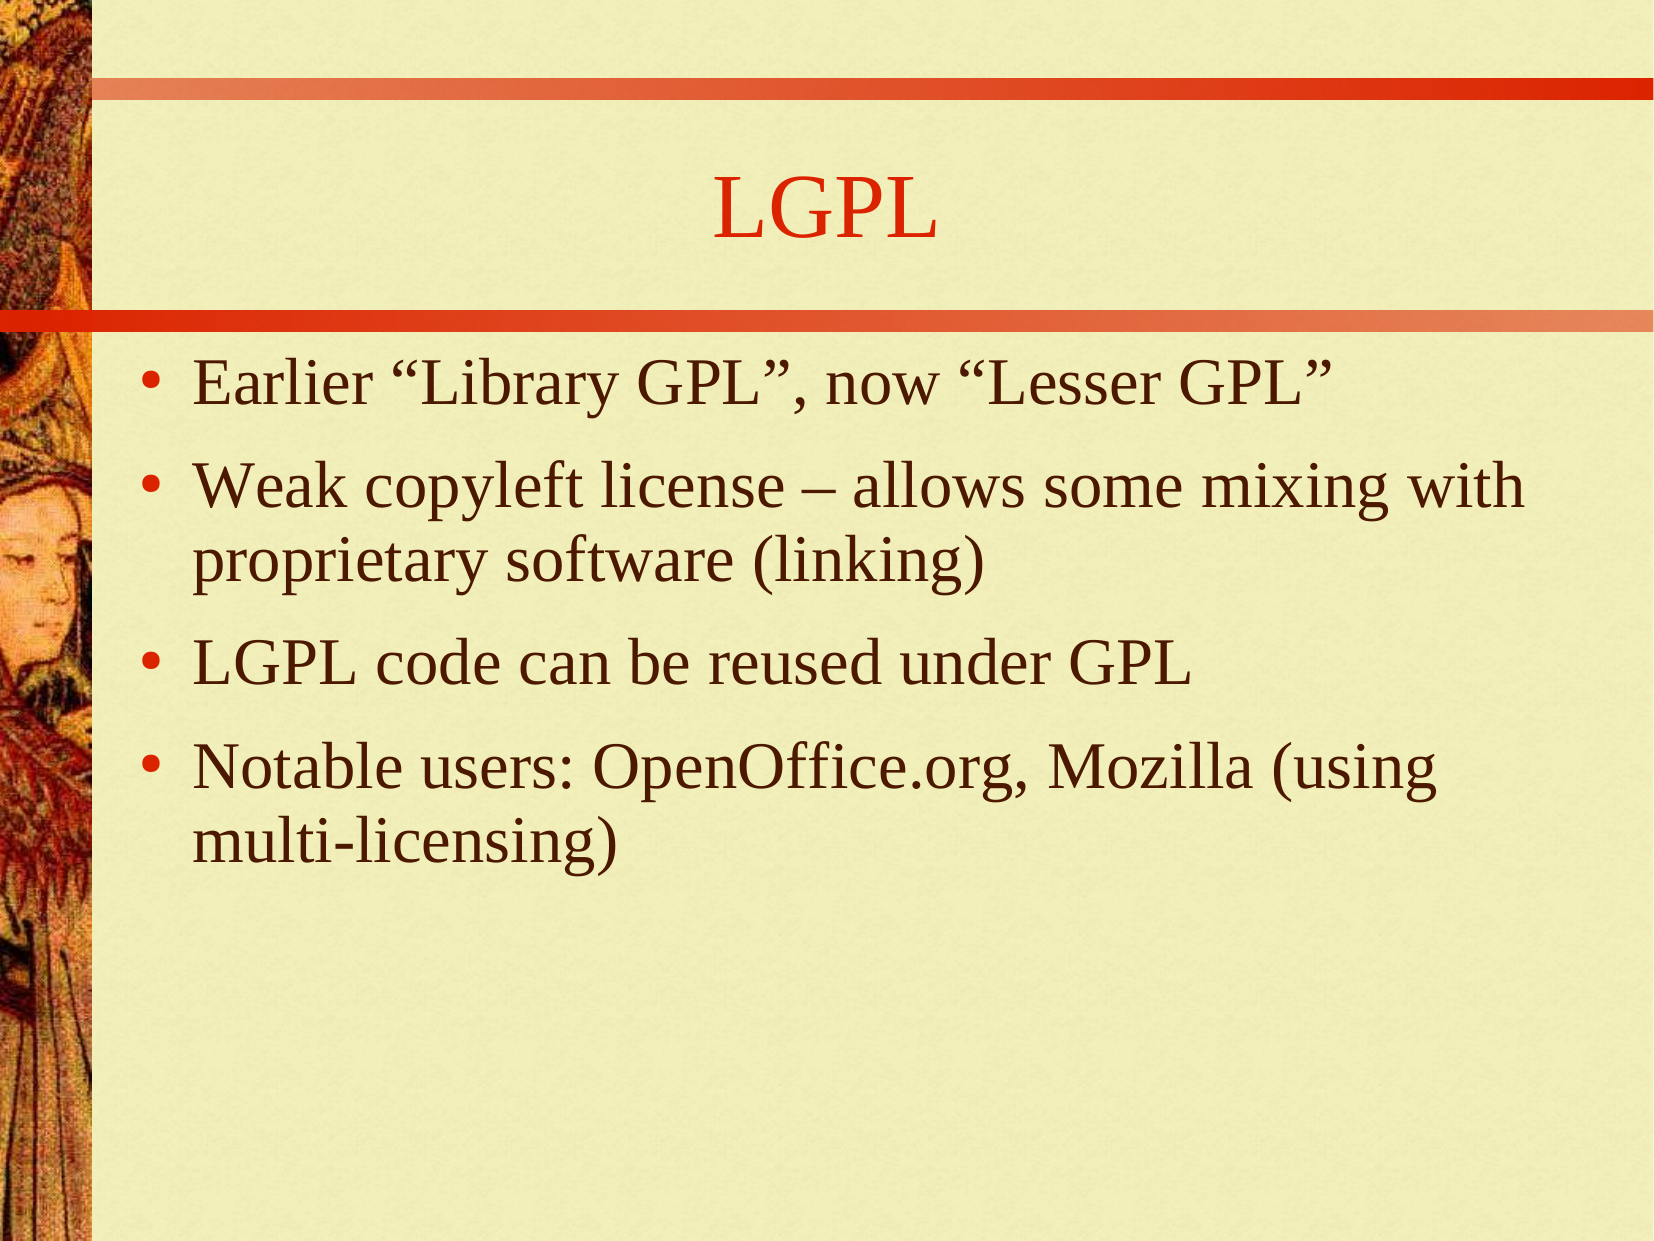

# LGPL
Earlier “Library GPL”, now “Lesser GPL”
Weak copyleft license – allows some mixing with proprietary software (linking)
LGPL code can be reused under GPL
Notable users: OpenOffice.org, Mozilla (using multi-licensing)